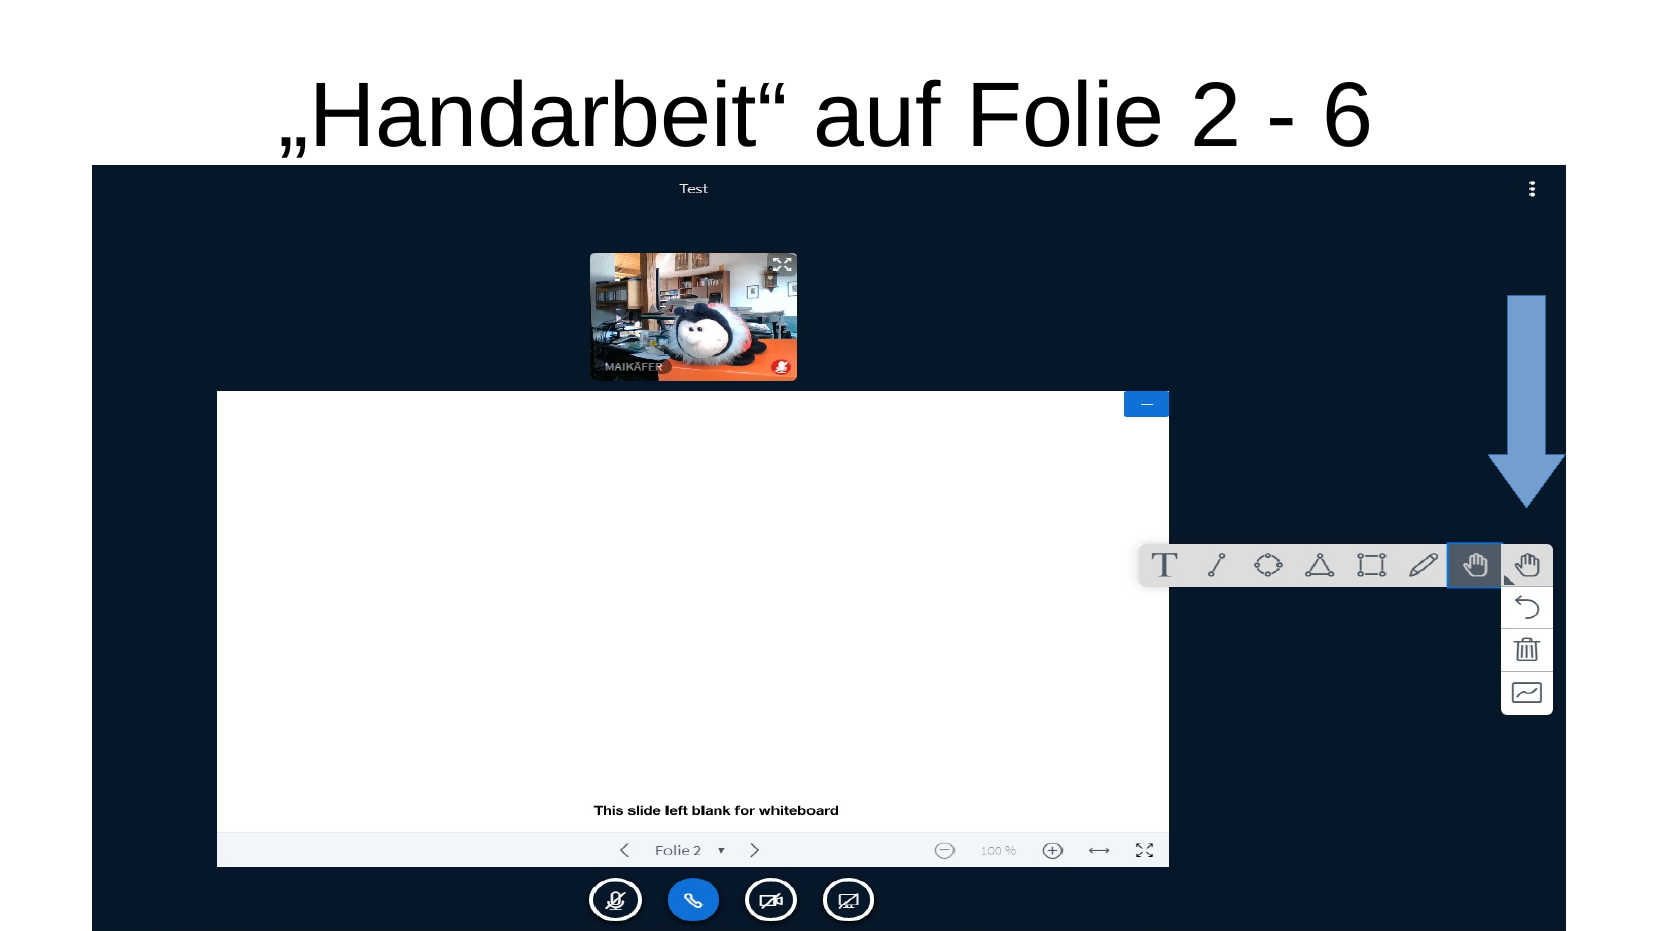

# „Handarbeit“ auf Folie 2 - 6